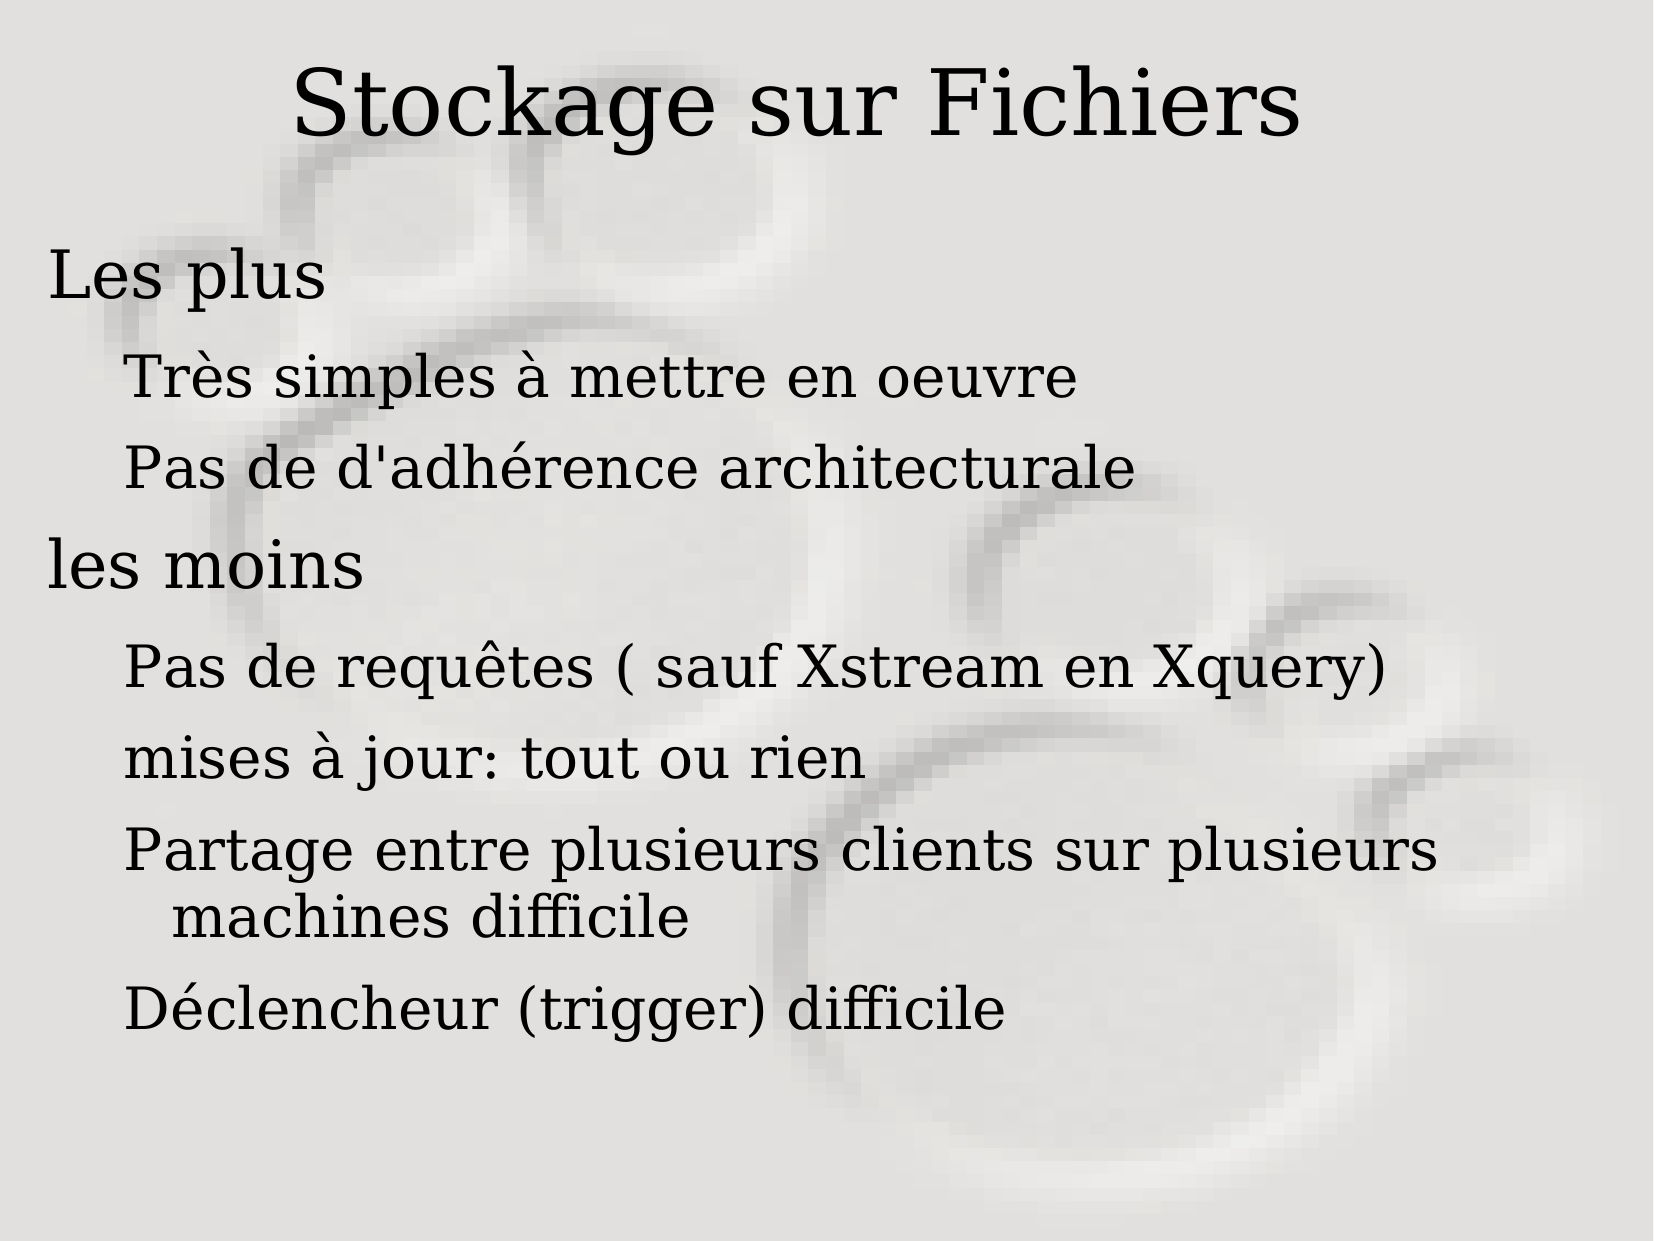

# Stockage sur Fichiers
Les plus
Très simples à mettre en oeuvre
Pas de d'adhérence architecturale
les moins
Pas de requêtes ( sauf Xstream en Xquery)
mises à jour: tout ou rien
Partage entre plusieurs clients sur plusieurs machines difficile
Déclencheur (trigger) difficile